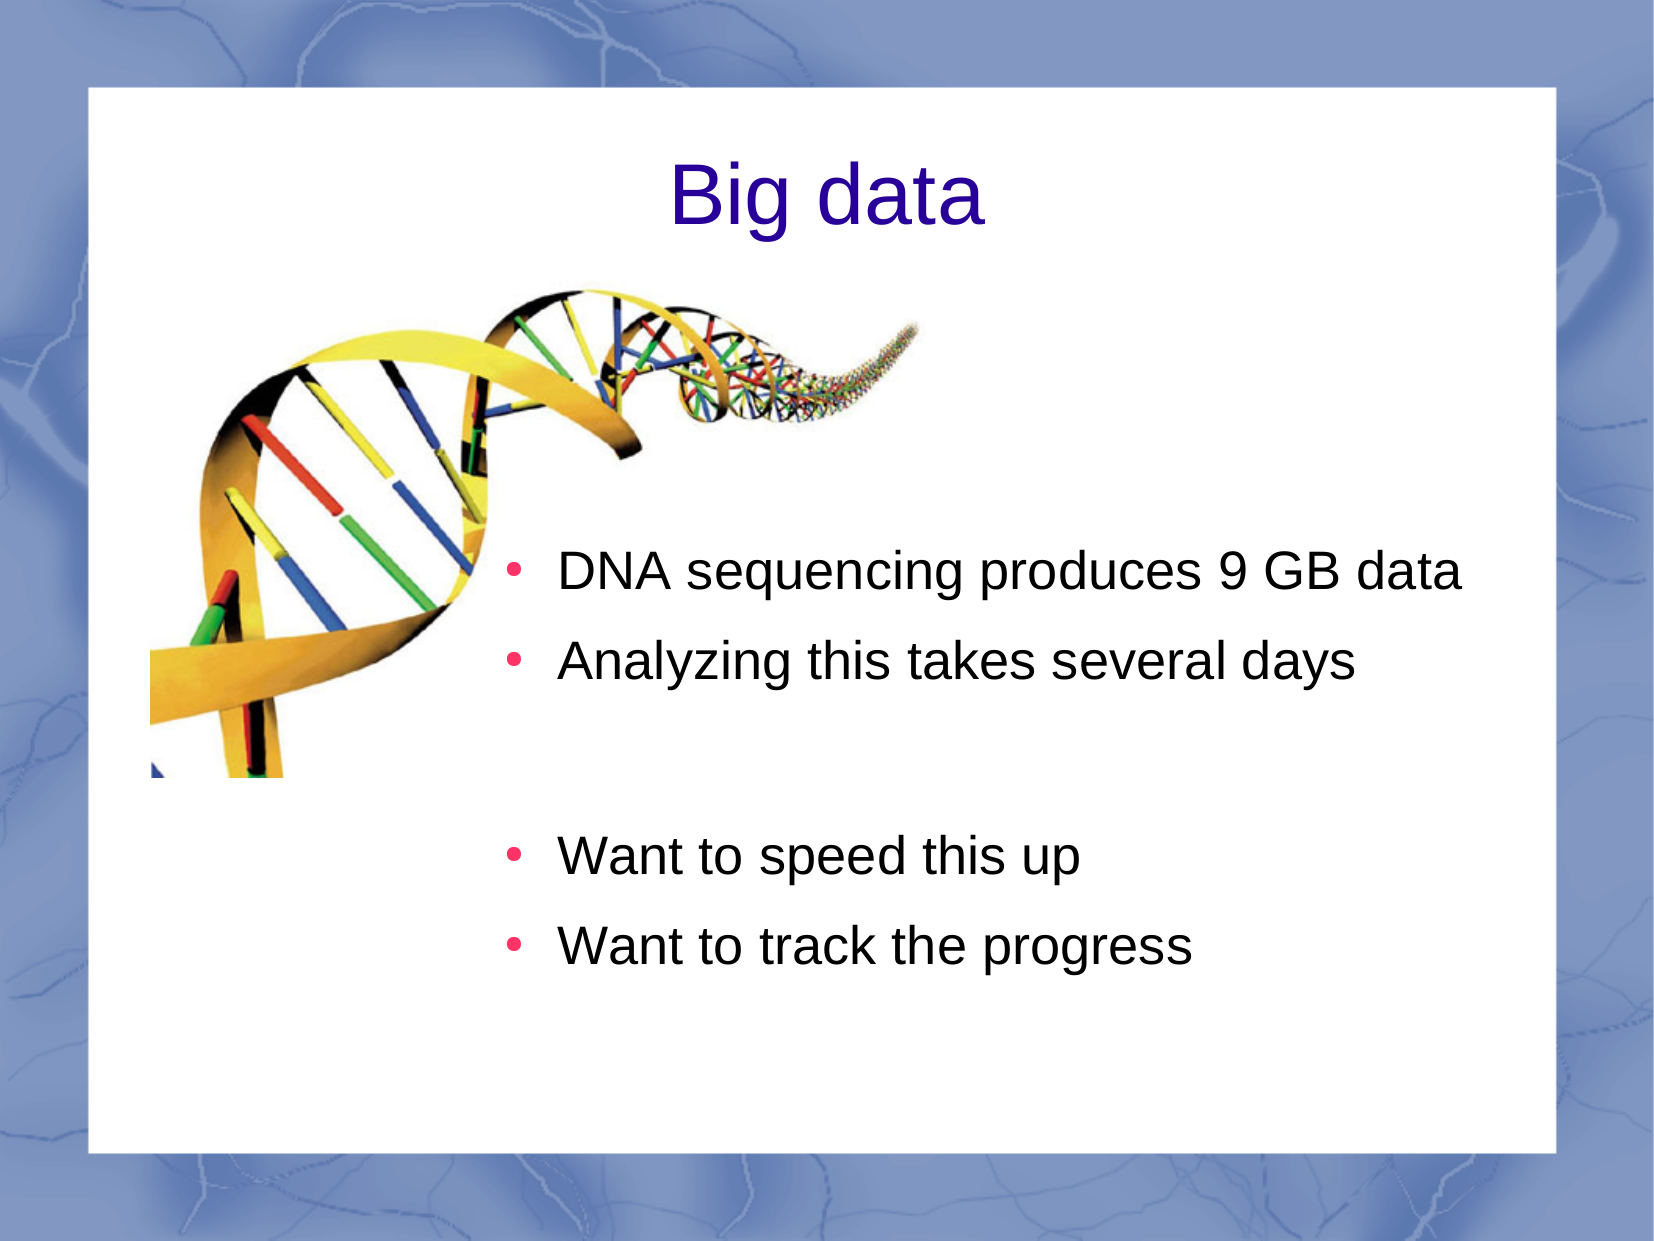

# Big data
DNA sequencing produces 9 GB data
Analyzing this takes several days
Want to speed this up
Want to track the progress